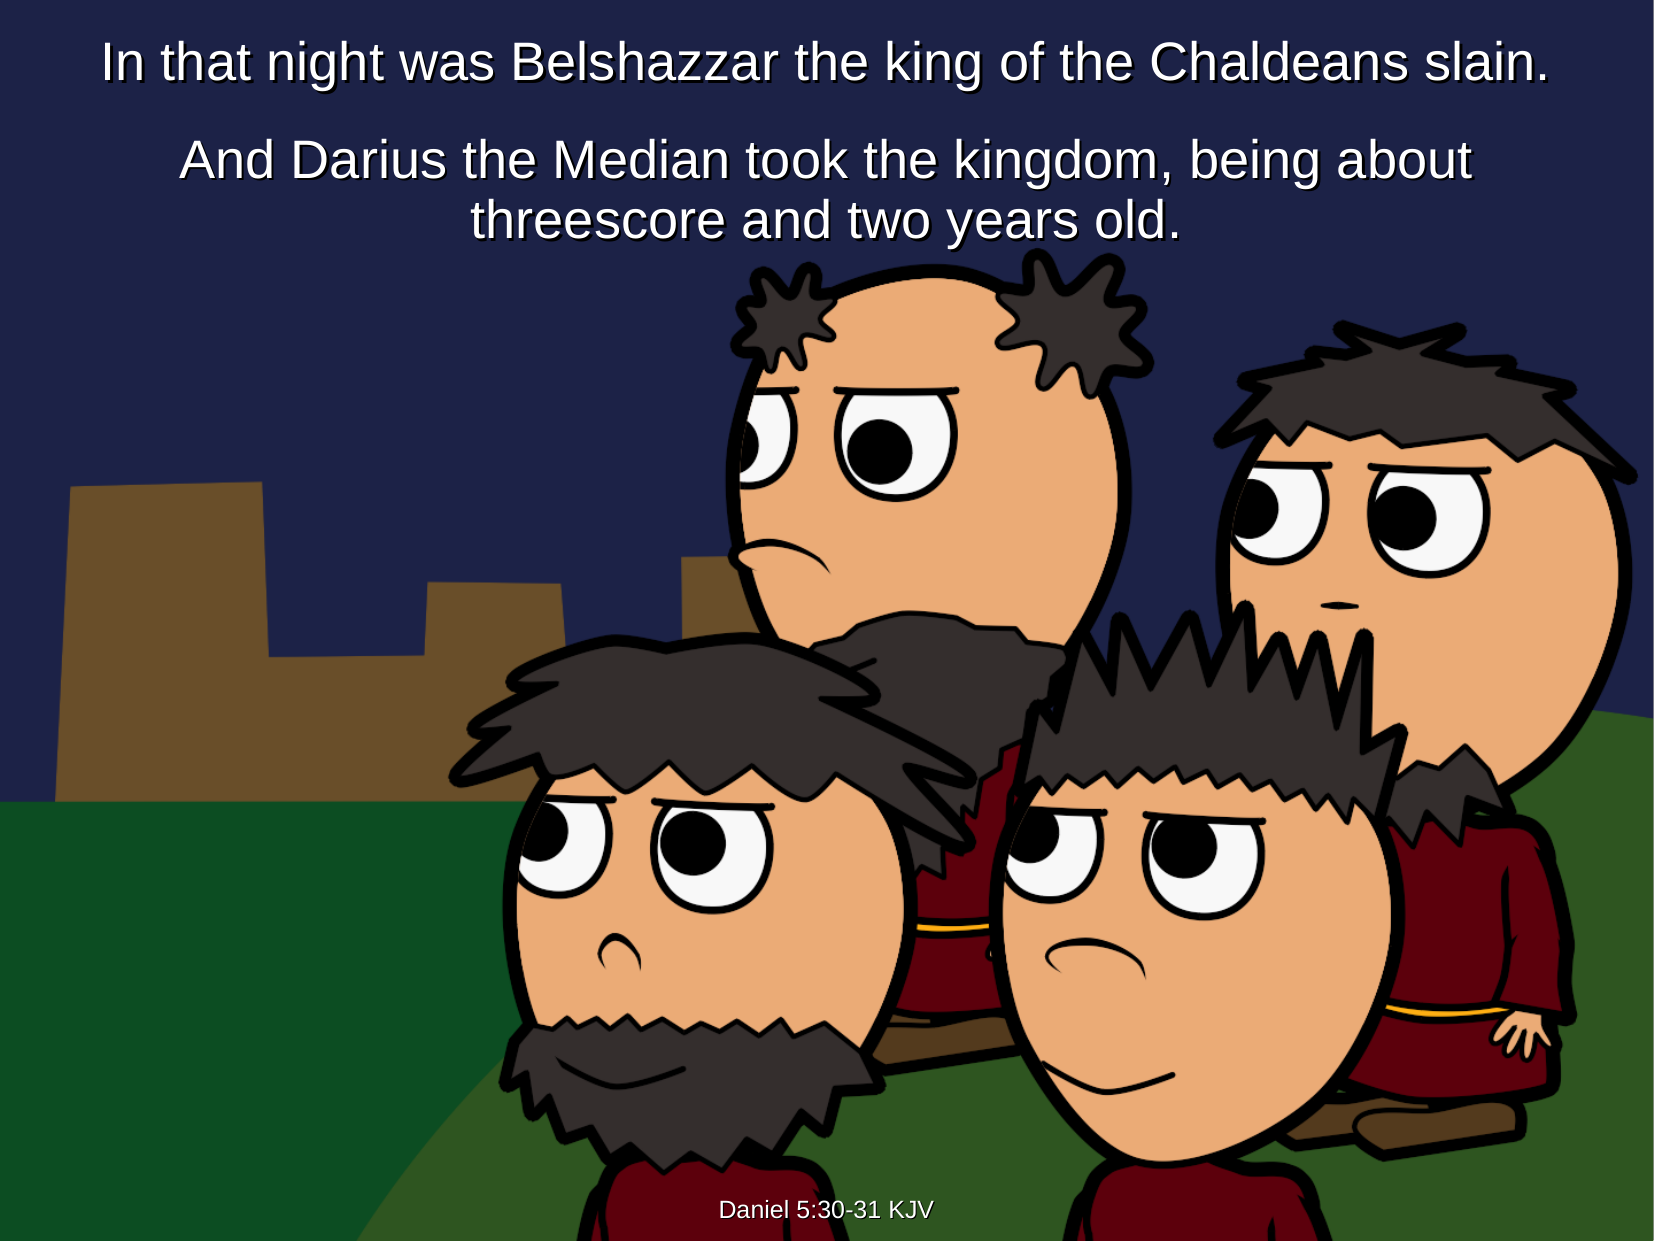

# In that night was Belshazzar the king of the Chaldeans slain. And Darius the Median took the kingdom, being about threescore and two years old.
Daniel 5:30-31 KJV